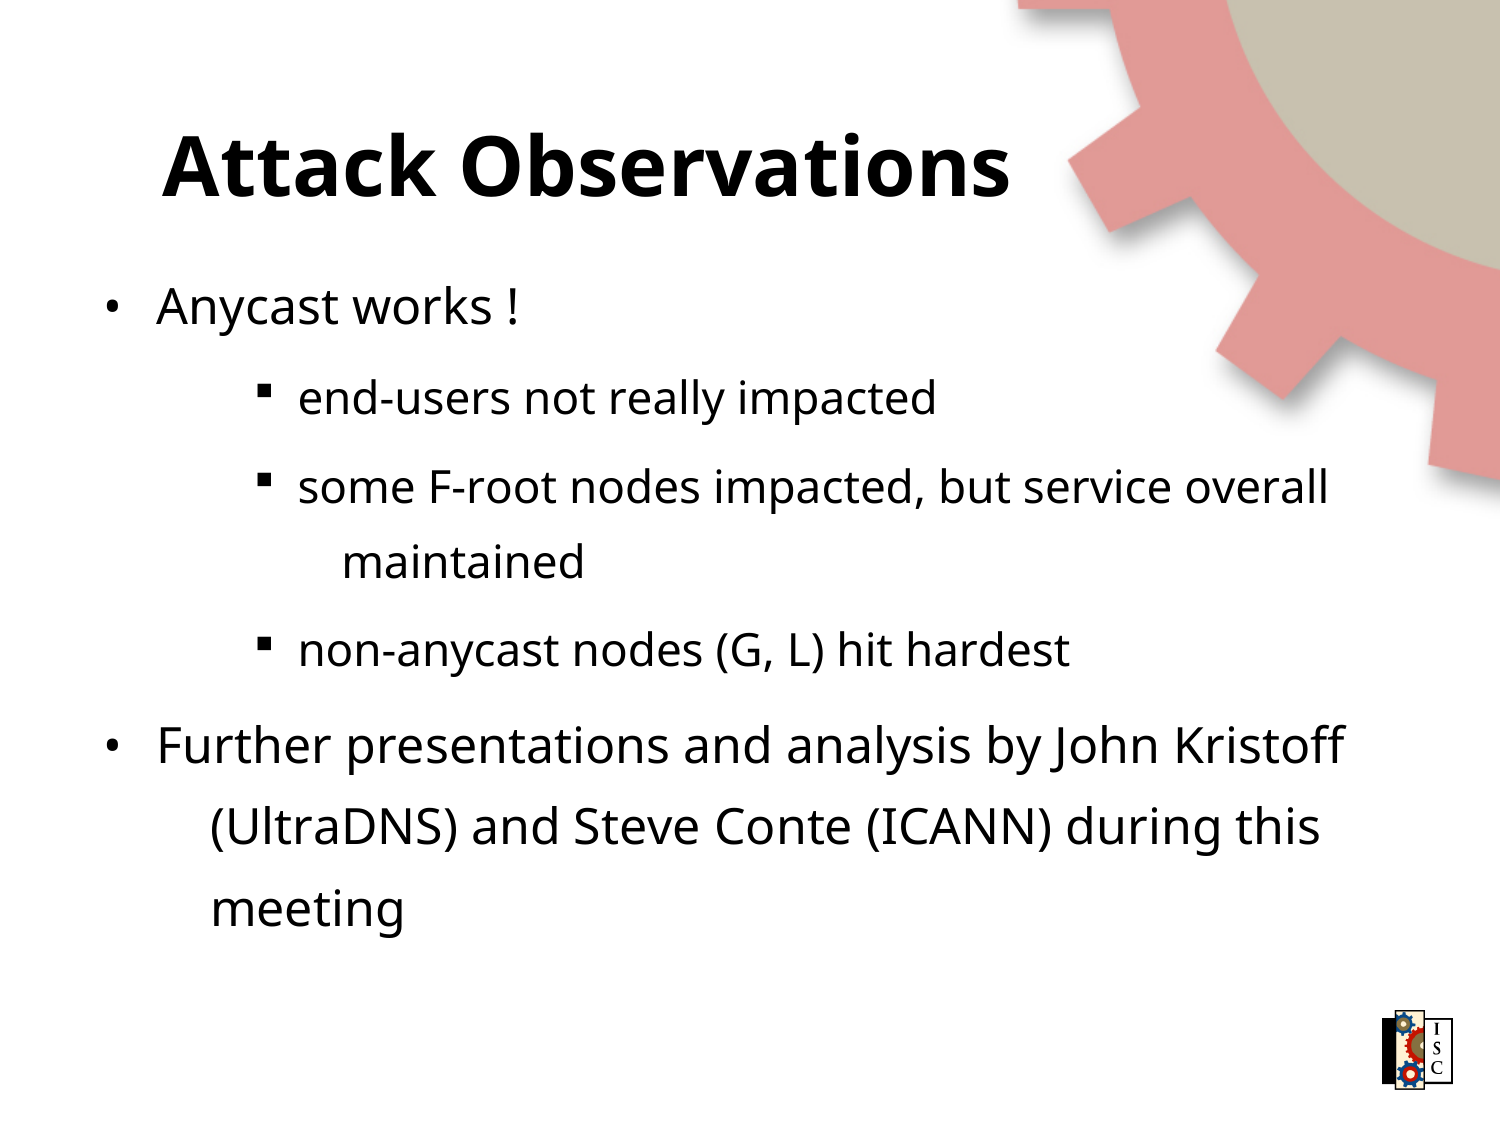

# Attack Observations
Anycast works !
end-users not really impacted
some F-root nodes impacted, but service overall maintained
non-anycast nodes (G, L) hit hardest
Further presentations and analysis by John Kristoff (UltraDNS) and Steve Conte (ICANN) during this meeting